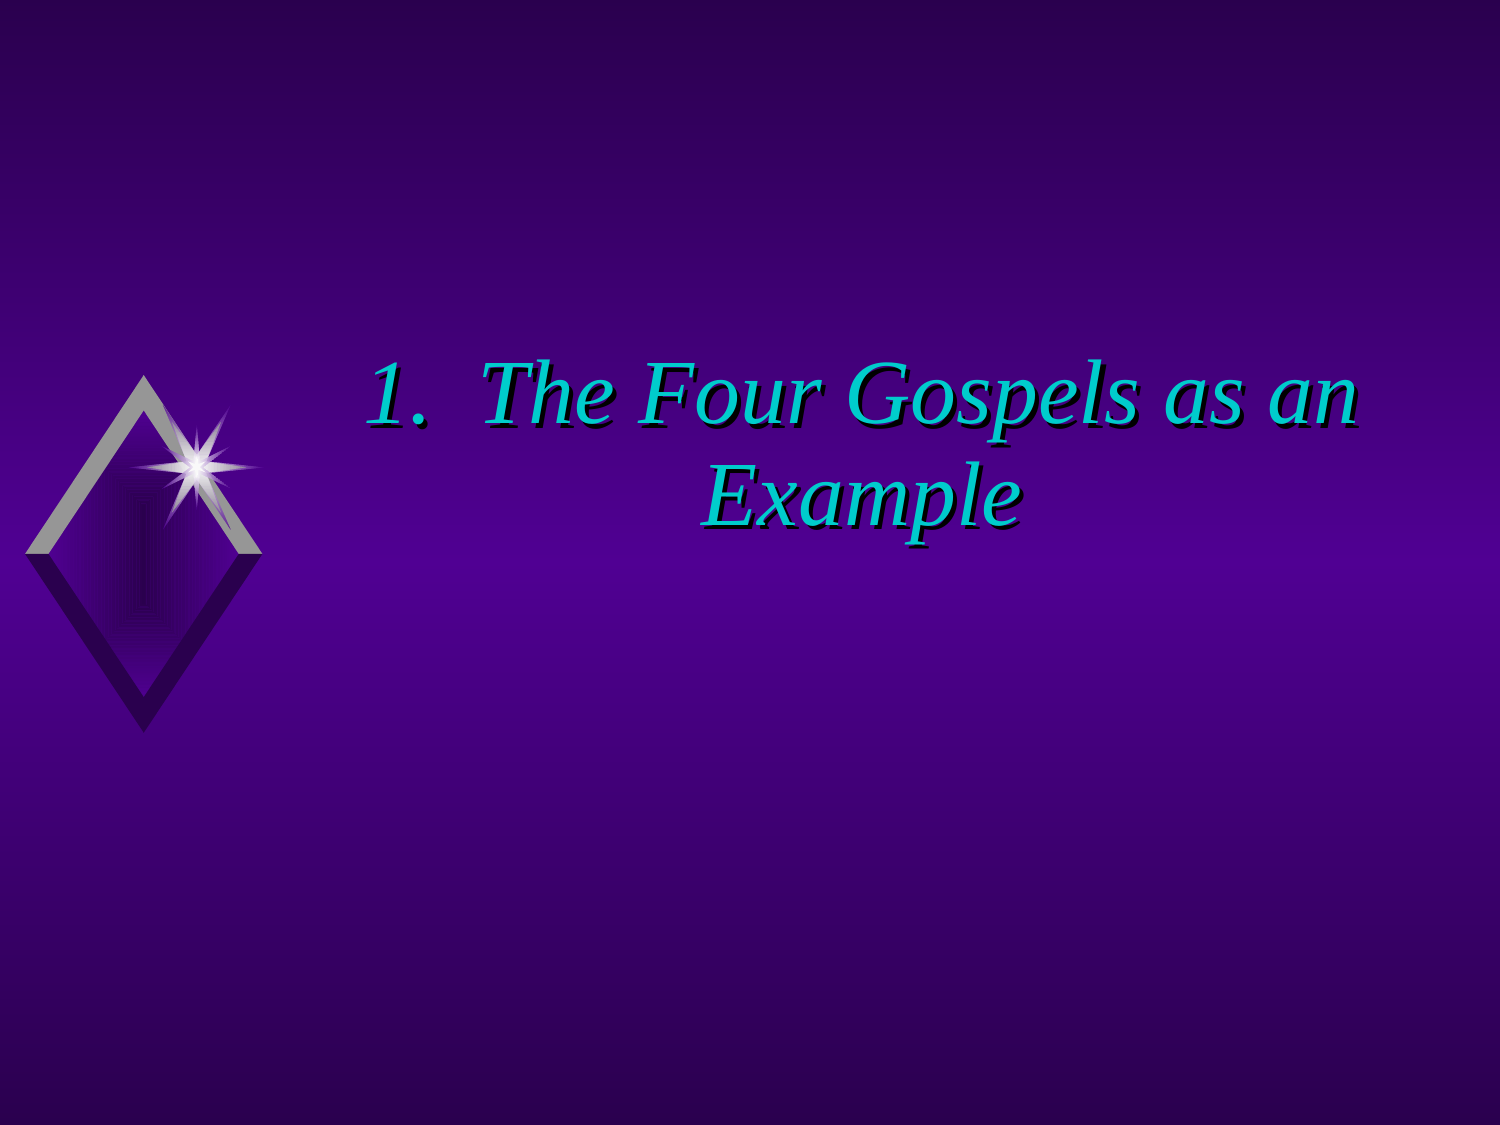

# 1. The Four Gospels as an Example